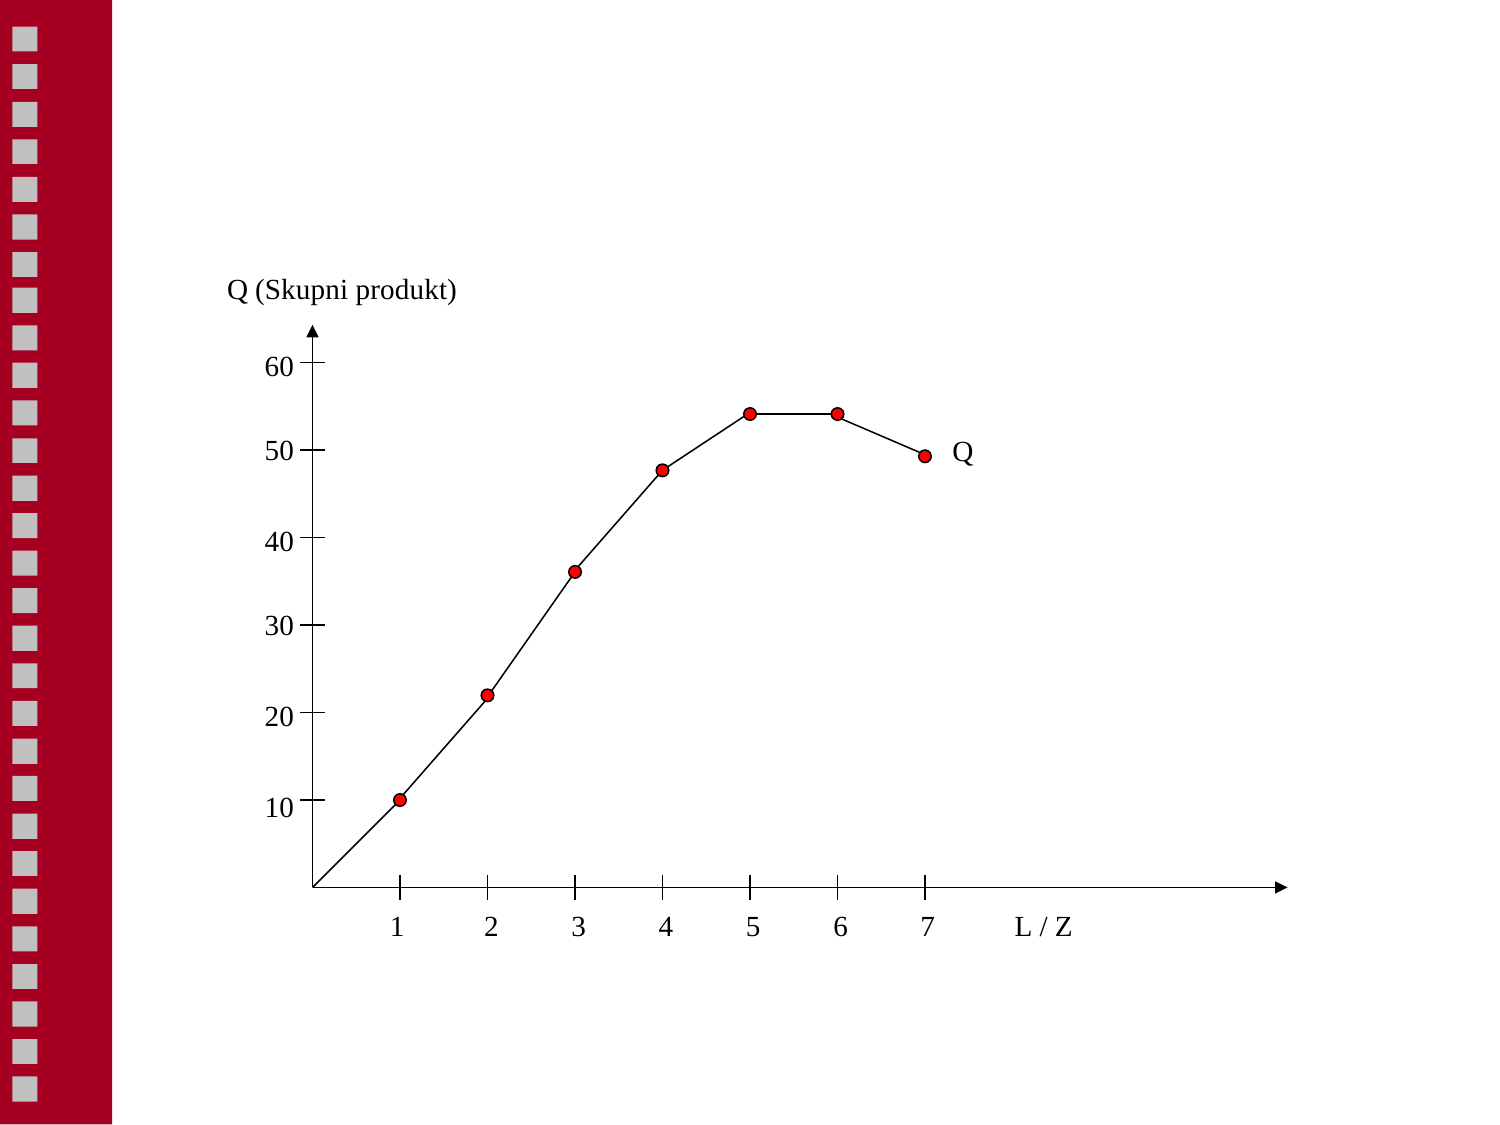

Q (Skupni produkt)
60
50
40
30
20
10
1 2 3 4 5 6 7
Q
L / Z